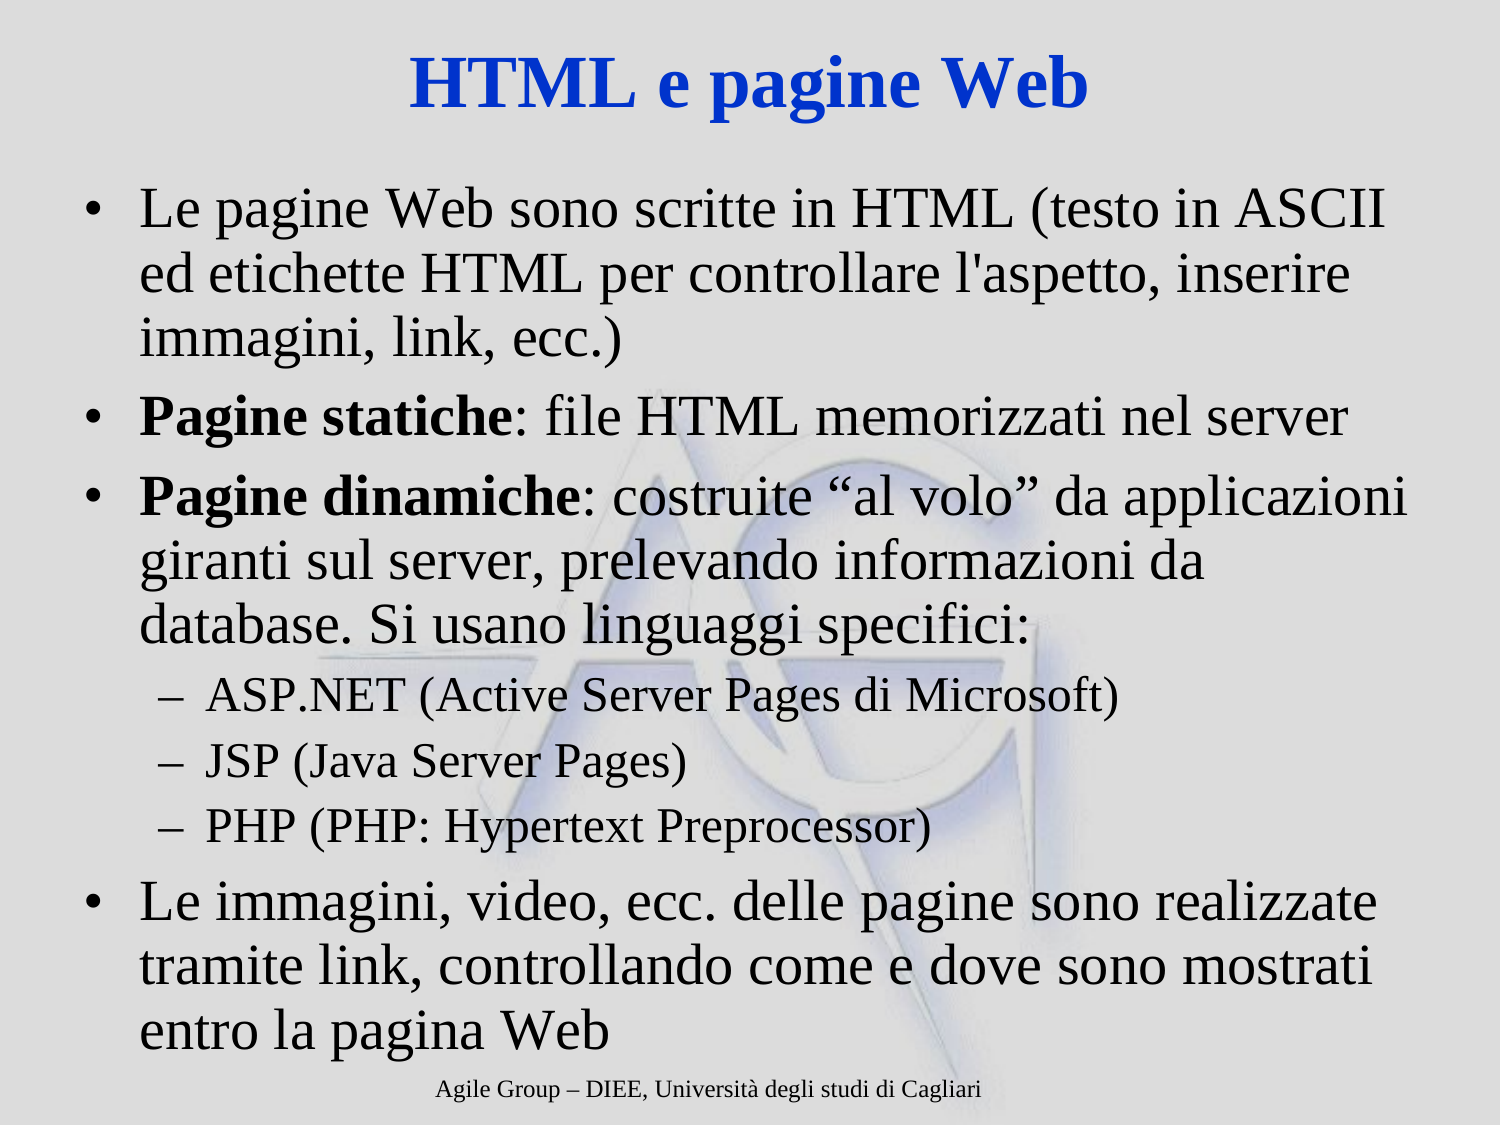

# HTML e pagine Web
Le pagine Web sono scritte in HTML (testo in ASCII ed etichette HTML per controllare l'aspetto, inserire immagini, link, ecc.)
Pagine statiche: file HTML memorizzati nel server
Pagine dinamiche: costruite “al volo” da applicazioni giranti sul server, prelevando informazioni da database. Si usano linguaggi specifici:
ASP.NET (Active Server Pages di Microsoft)
JSP (Java Server Pages)
PHP (PHP: Hypertext Preprocessor)
Le immagini, video, ecc. delle pagine sono realizzate tramite link, controllando come e dove sono mostrati entro la pagina Web